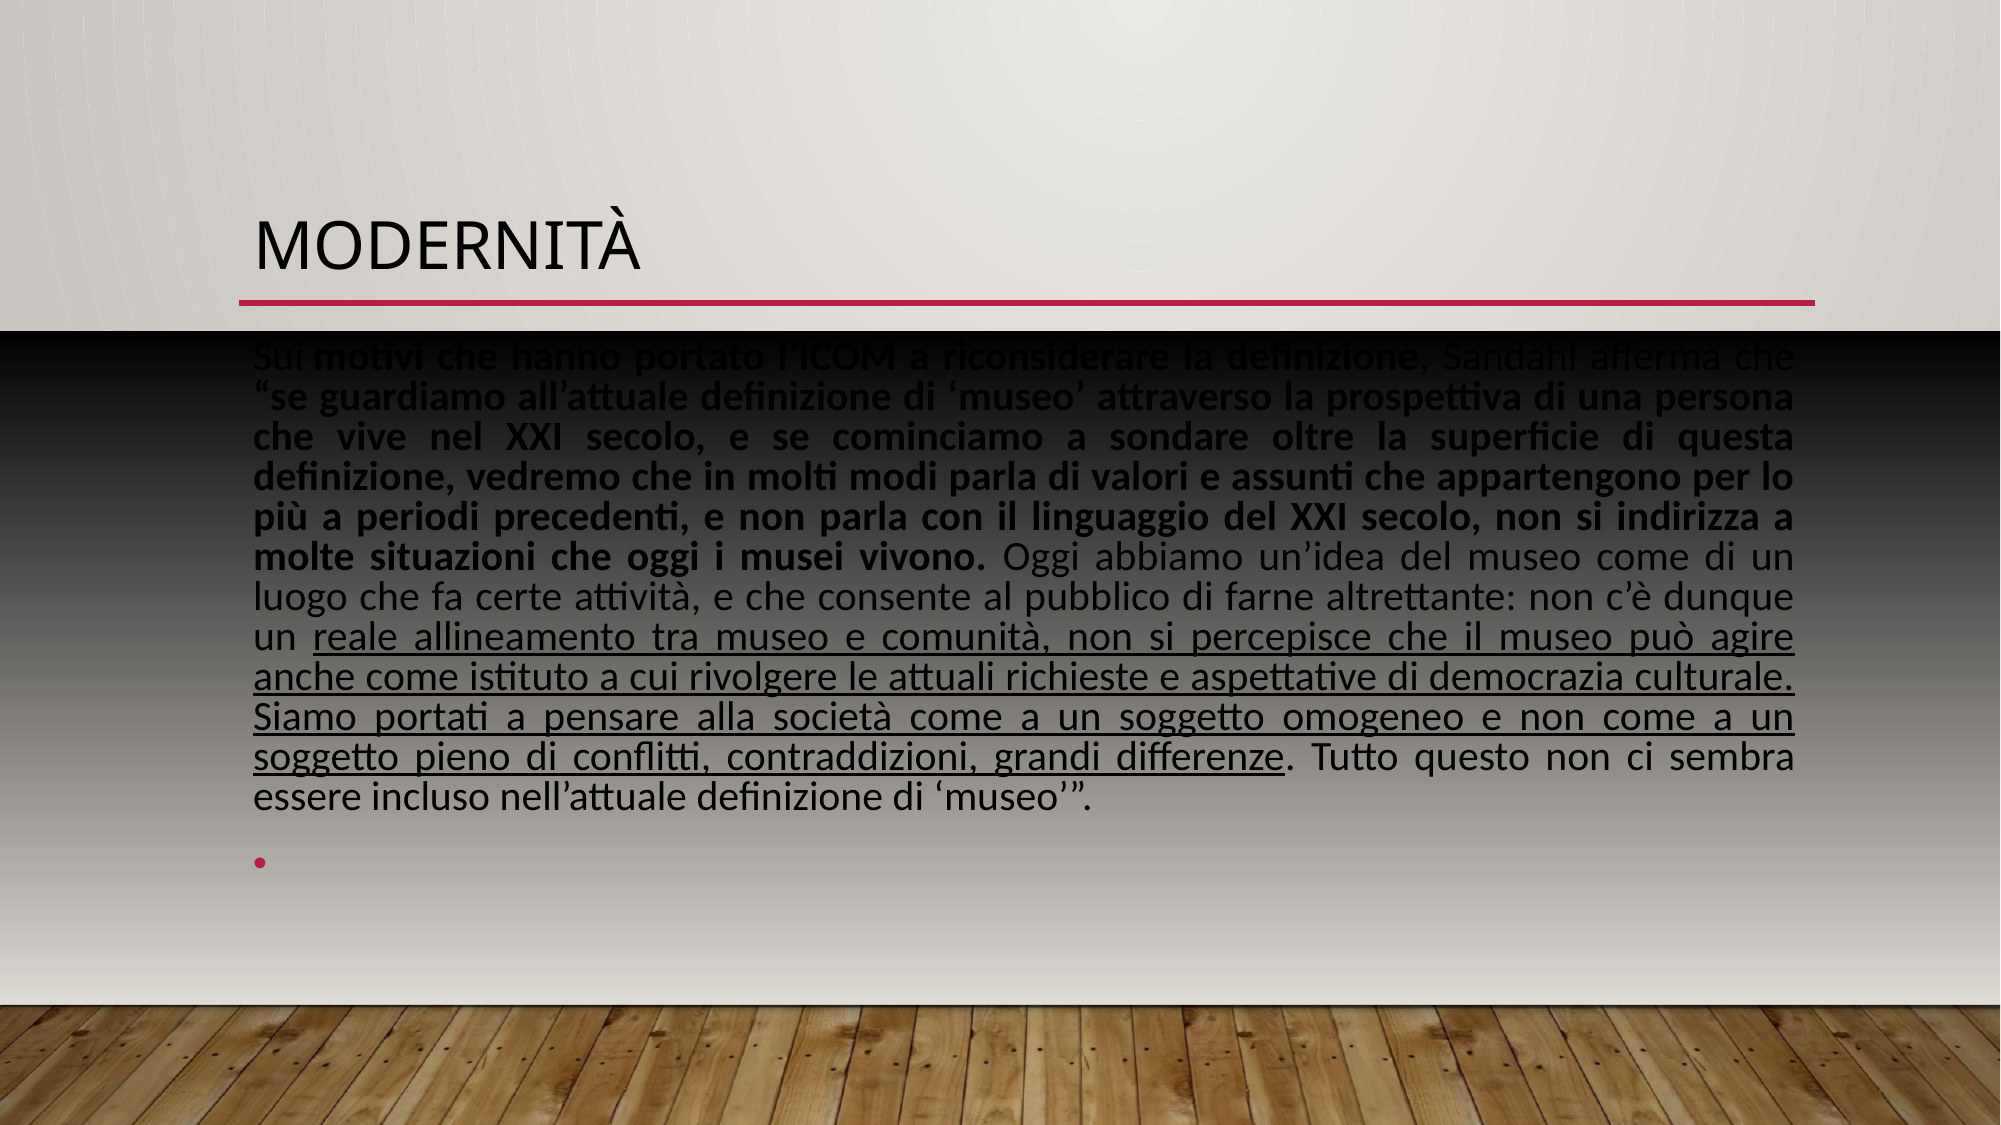

# Modernità
Sui motivi che hanno portato l’ICOM a riconsiderare la definizione, Sandahl afferma che “se guardiamo all’attuale definizione di ‘museo’ attraverso la prospettiva di una persona che vive nel XXI secolo, e se cominciamo a sondare oltre la superficie di questa definizione, vedremo che in molti modi parla di valori e assunti che appartengono per lo più a periodi precedenti, e non parla con il linguaggio del XXI secolo, non si indirizza a molte situazioni che oggi i musei vivono. Oggi abbiamo un’idea del museo come di un luogo che fa certe attività, e che consente al pubblico di farne altrettante: non c’è dunque un reale allineamento tra museo e comunità, non si percepisce che il museo può agire anche come istituto a cui rivolgere le attuali richieste e aspettative di democrazia culturale. Siamo portati a pensare alla società come a un soggetto omogeneo e non come a un soggetto pieno di conflitti, contraddizioni, grandi differenze. Tutto questo non ci sembra essere incluso nell’attuale definizione di ‘museo’”.